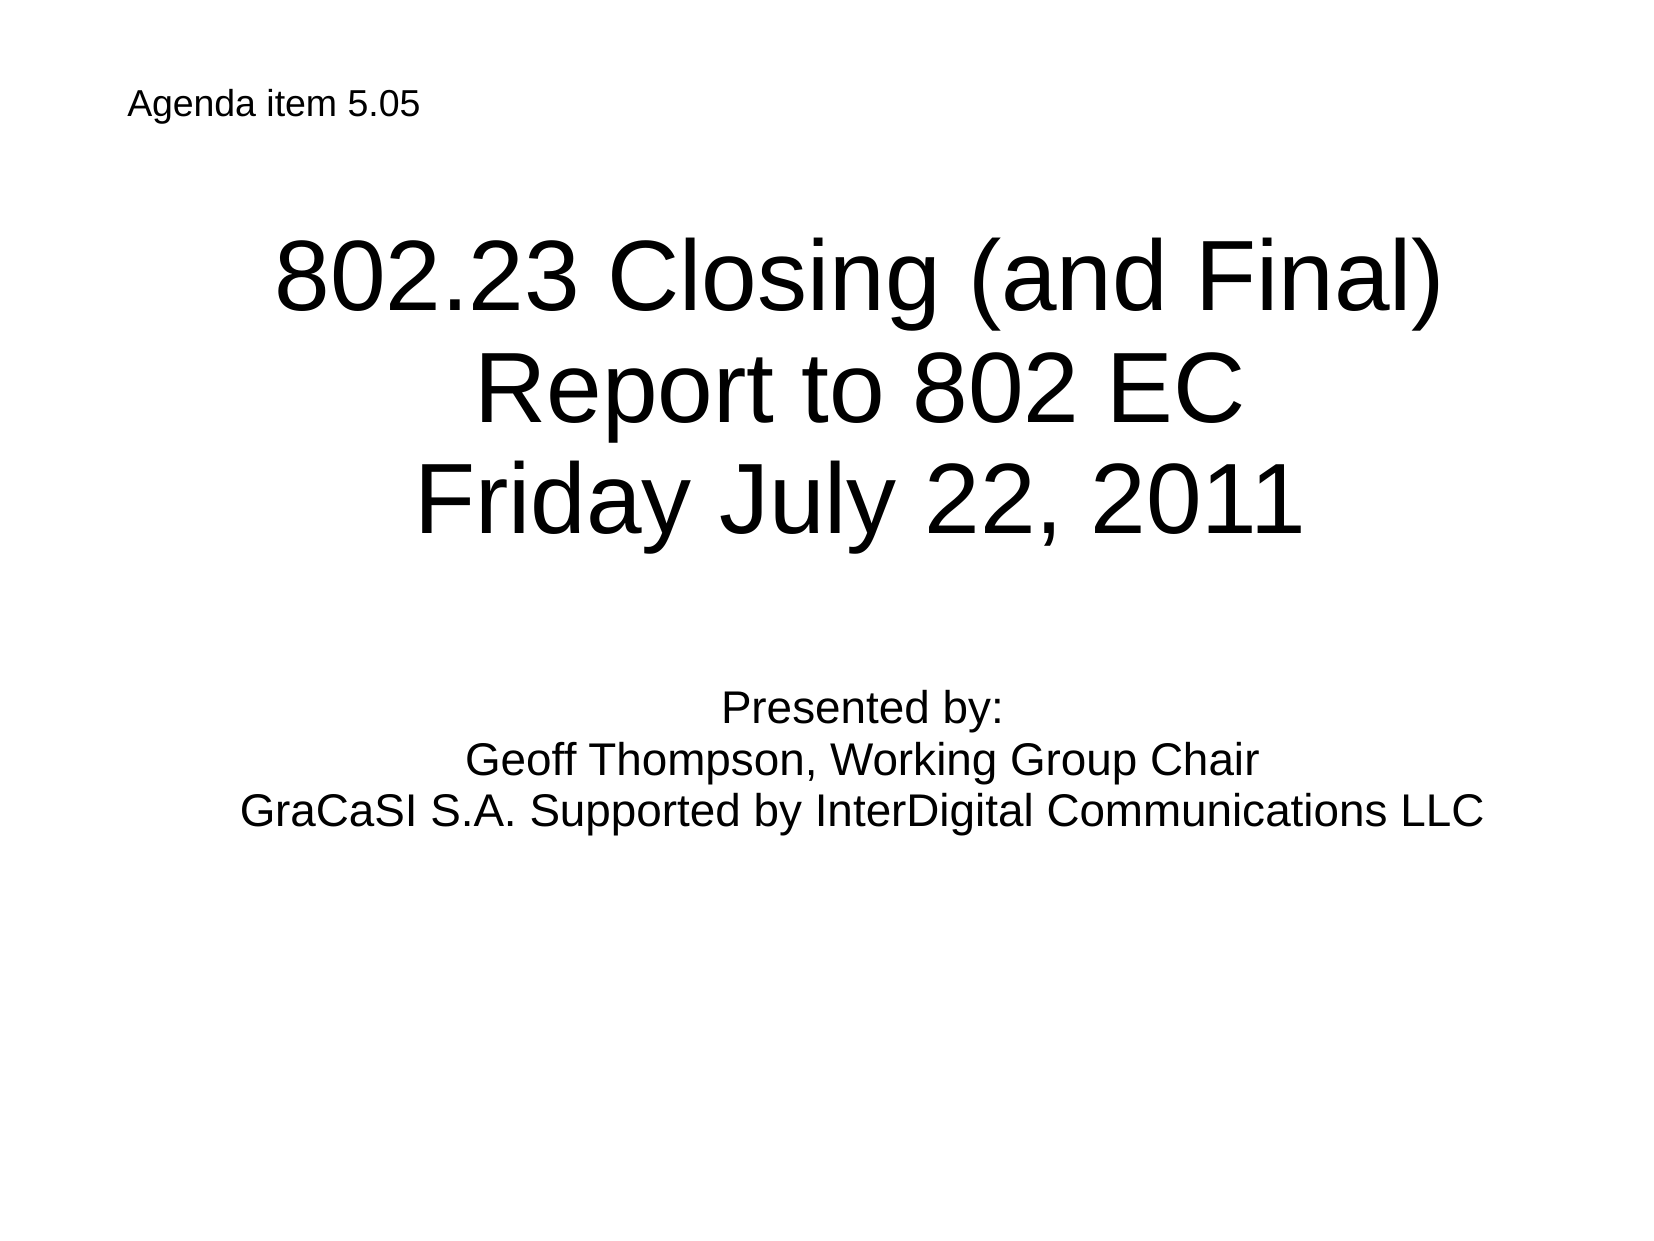

Agenda item 5.05
802.23 Closing (and Final)
Report to 802 EC
Friday July 22, 2011
Presented by:
Geoff Thompson, Working Group Chair
GraCaSI S.A. Supported by InterDigital Communications LLC